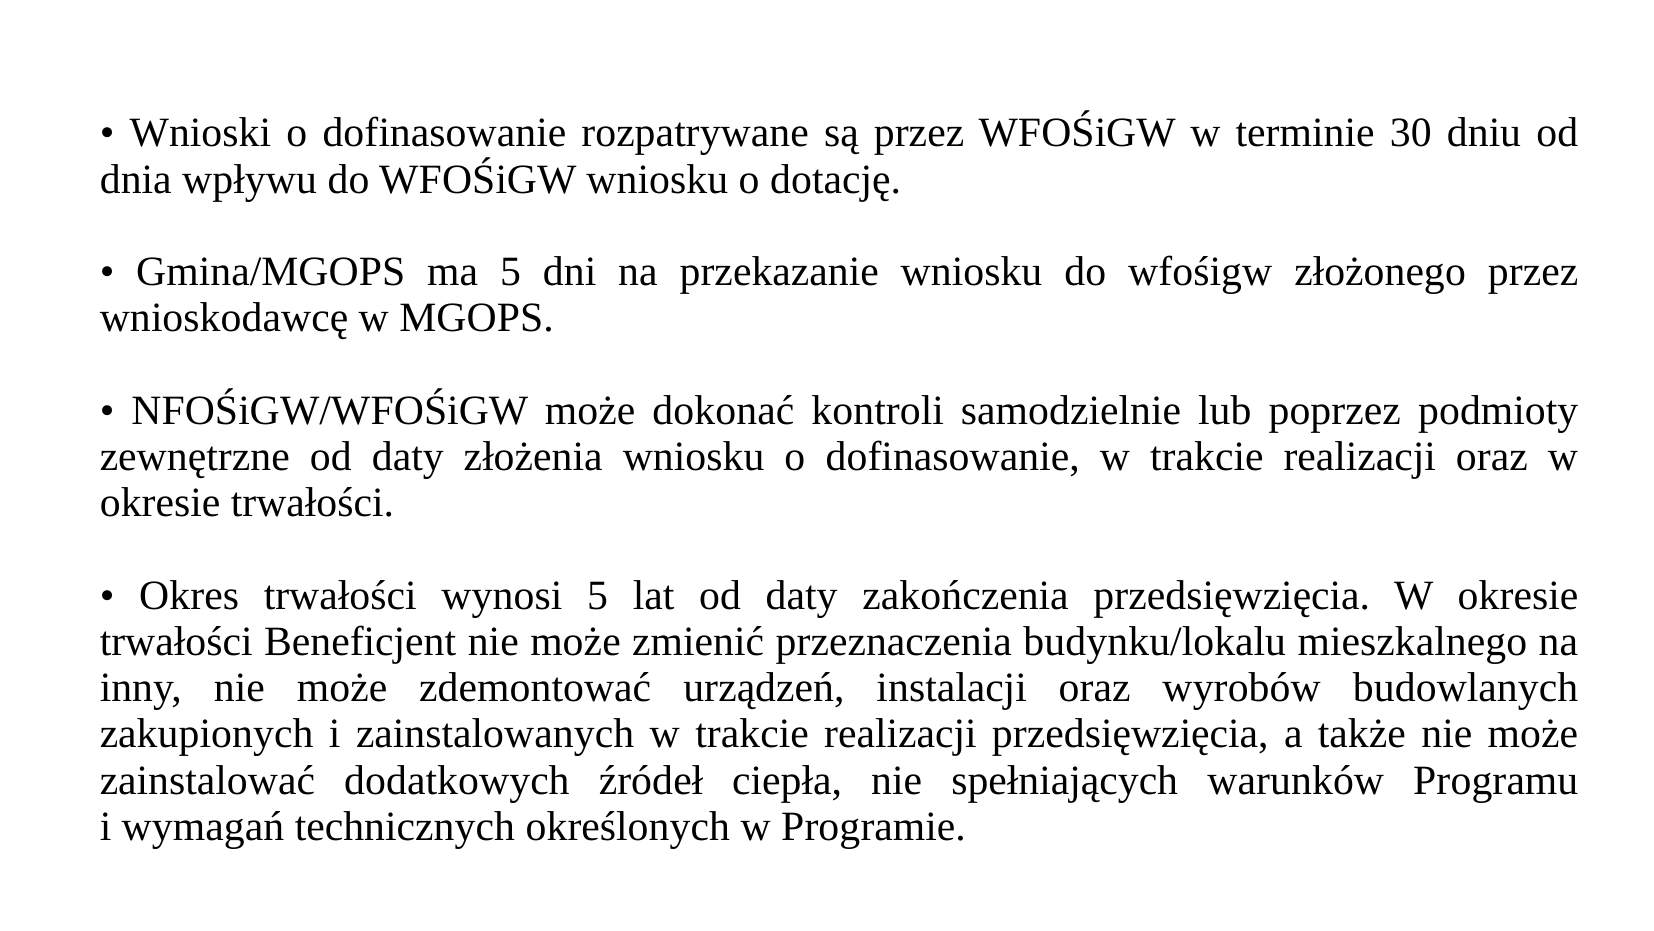

• Wnioski o dofinasowanie rozpatrywane są przez WFOŚiGW w terminie 30 dniu od dnia wpływu do WFOŚiGW wniosku o dotację.
• Gmina/MGOPS ma 5 dni na przekazanie wniosku do wfośigw złożonego przez wnioskodawcę w MGOPS.
• NFOŚiGW/WFOŚiGW może dokonać kontroli samodzielnie lub poprzez podmioty zewnętrzne od daty złożenia wniosku o dofinasowanie, w trakcie realizacji oraz w okresie trwałości.
• Okres trwałości wynosi 5 lat od daty zakończenia przedsięwzięcia. W okresie trwałości Beneficjent nie może zmienić przeznaczenia budynku/lokalu mieszkalnego na inny, nie może zdemontować urządzeń, instalacji oraz wyrobów budowlanych zakupionych i zainstalowanych w trakcie realizacji przedsięwzięcia, a także nie może zainstalować dodatkowych źródeł ciepła, nie spełniających warunków Programu
i wymagań technicznych określonych w Programie.